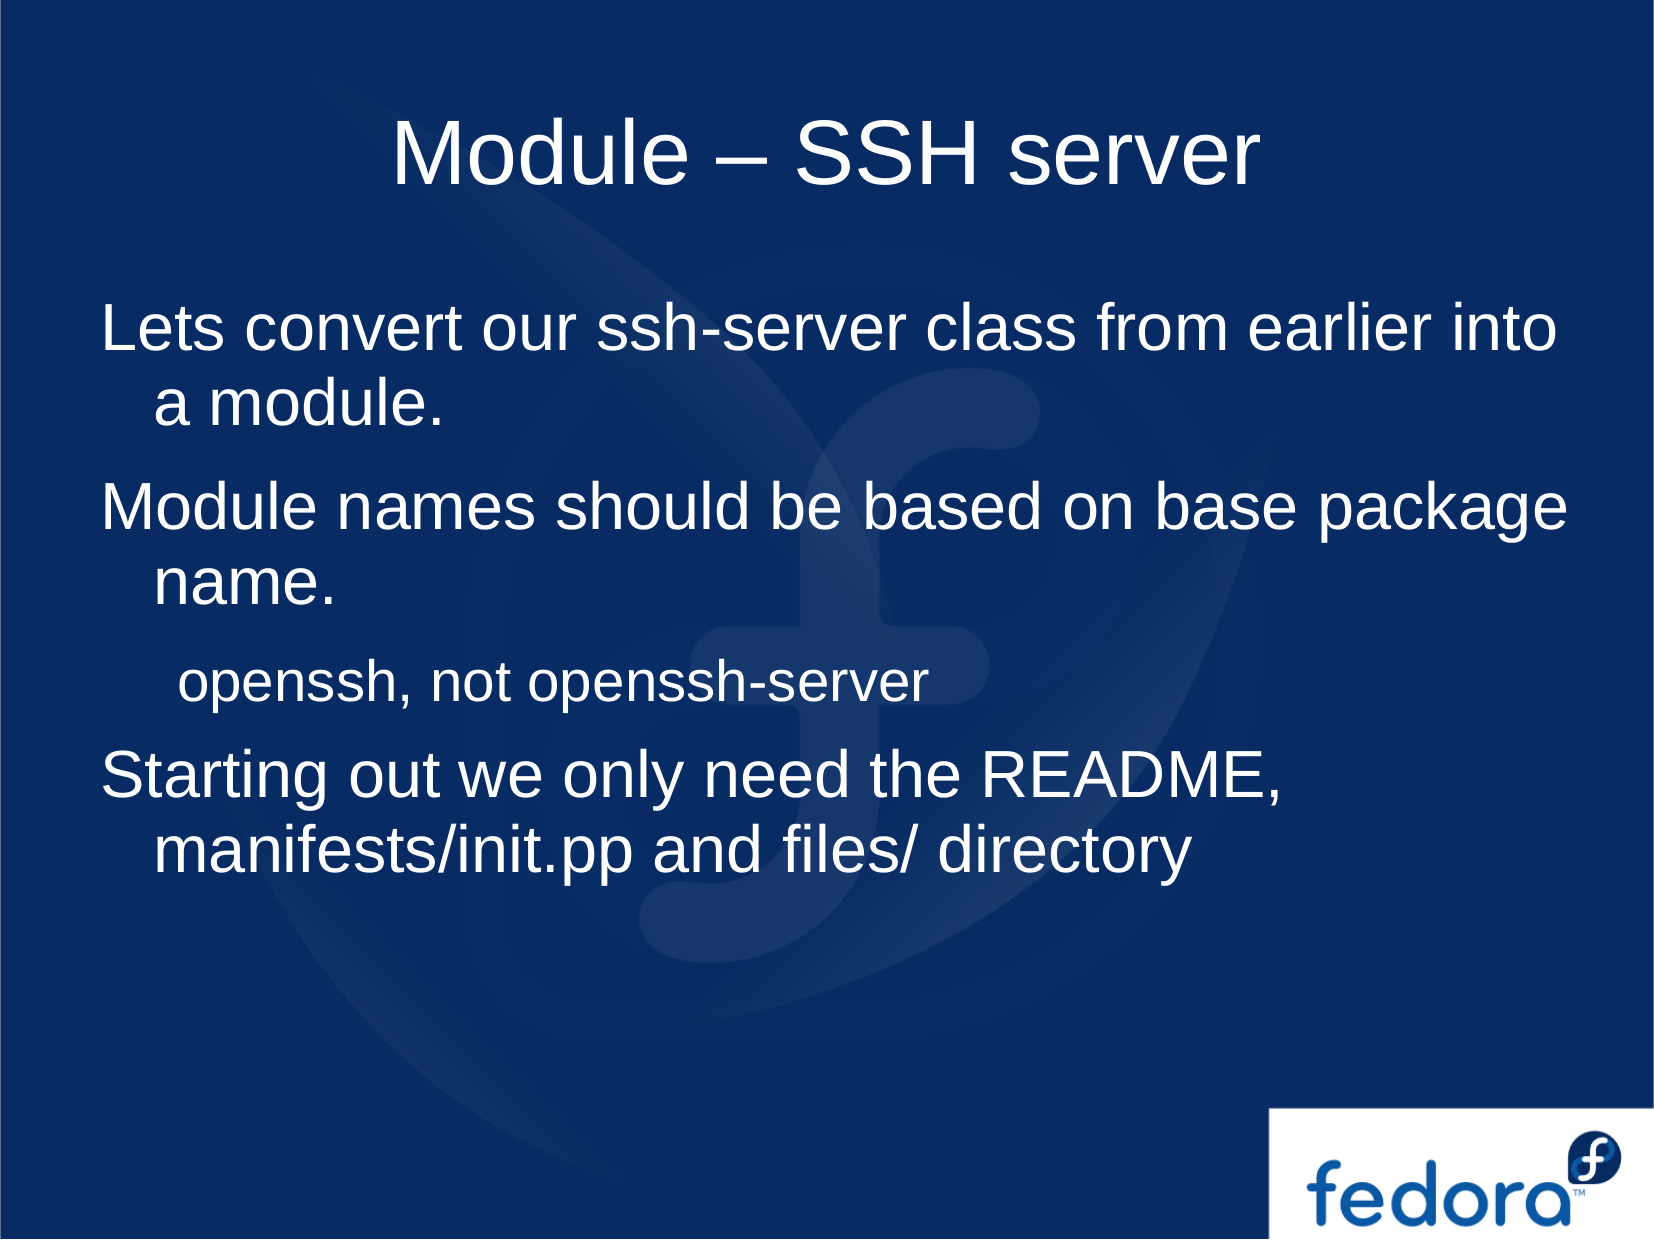

# Module – SSH server
Lets convert our ssh-server class from earlier into a module.
Module names should be based on base package name.
openssh, not openssh-server
Starting out we only need the README, manifests/init.pp and files/ directory